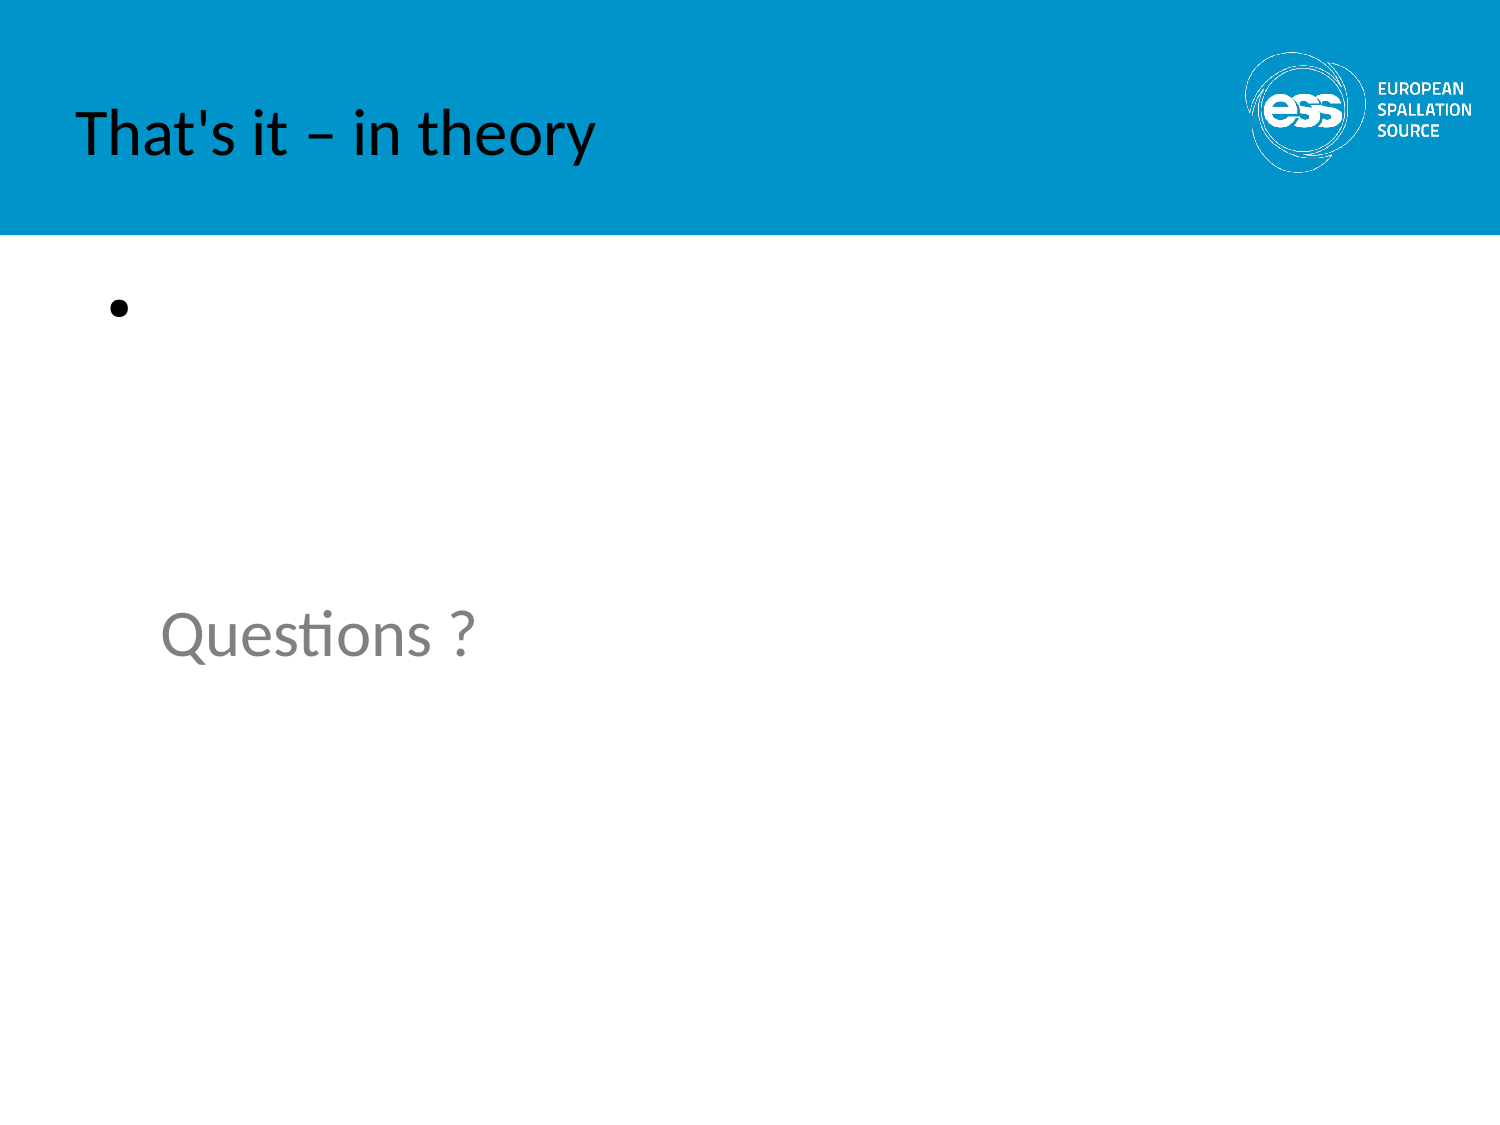

# That's it – in theory
Questions ?